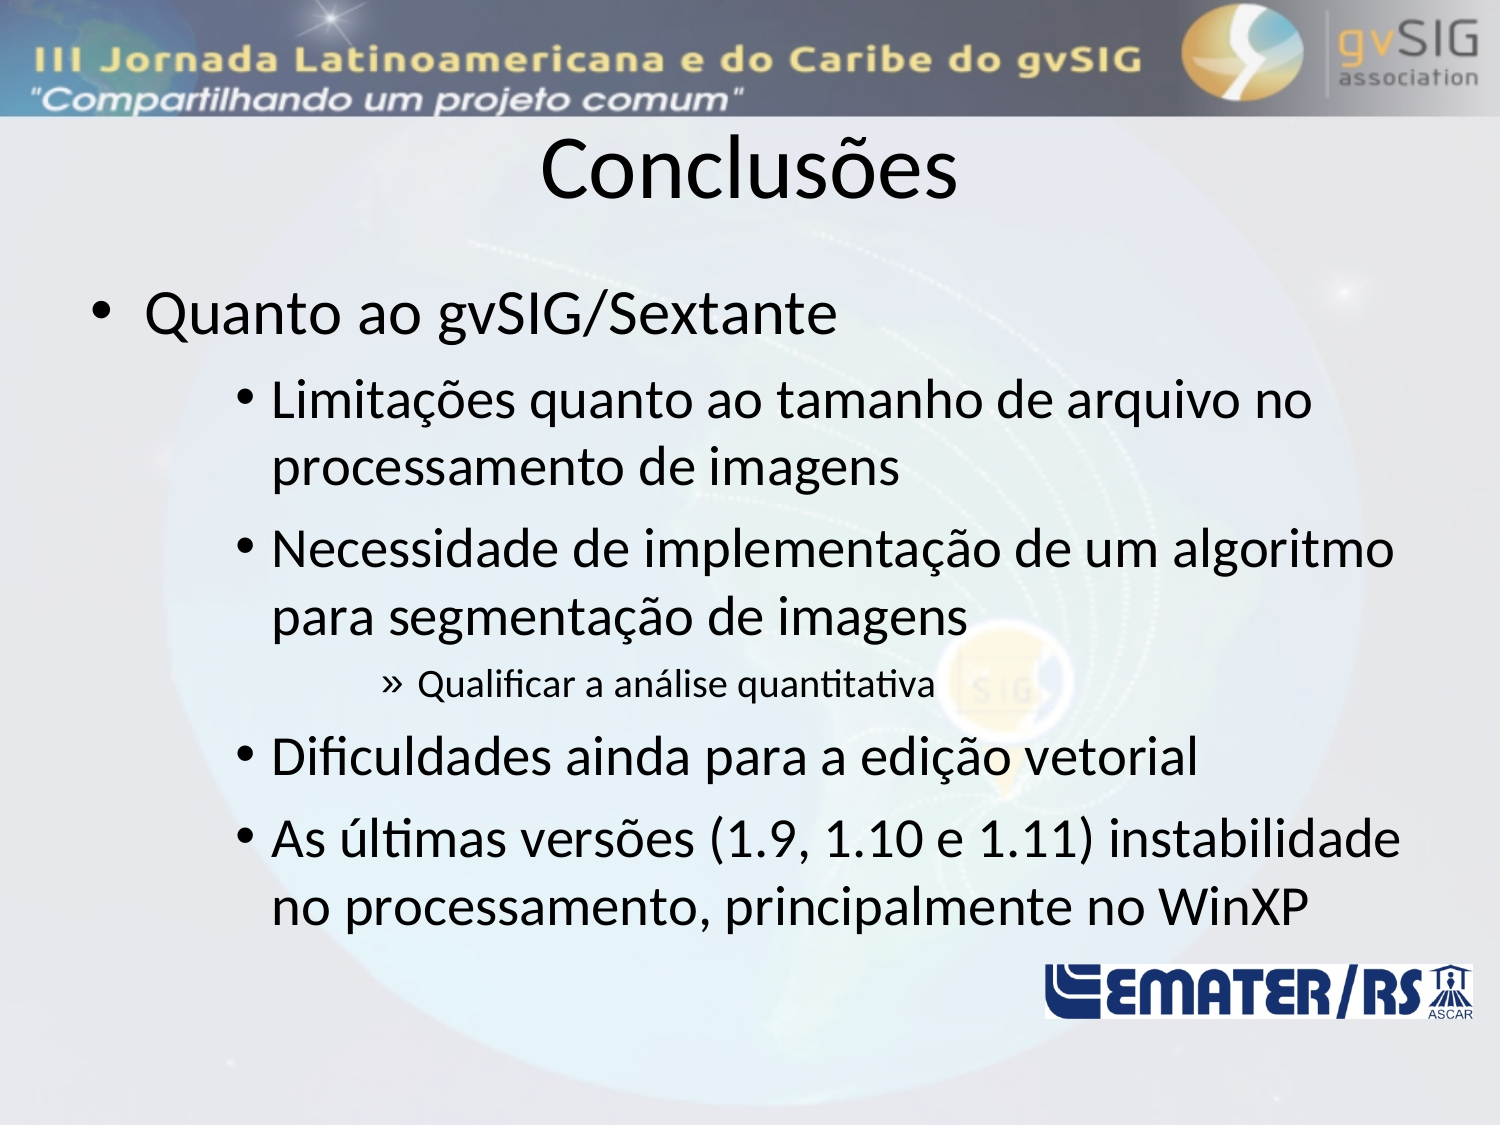

Conclusões
# Quanto ao gvSIG/Sextante
Limitações quanto ao tamanho de arquivo no processamento de imagens
Necessidade de implementação de um algoritmo para segmentação de imagens
Qualificar a análise quantitativa
Dificuldades ainda para a edição vetorial
As últimas versões (1.9, 1.10 e 1.11) instabilidade no processamento, principalmente no WinXP